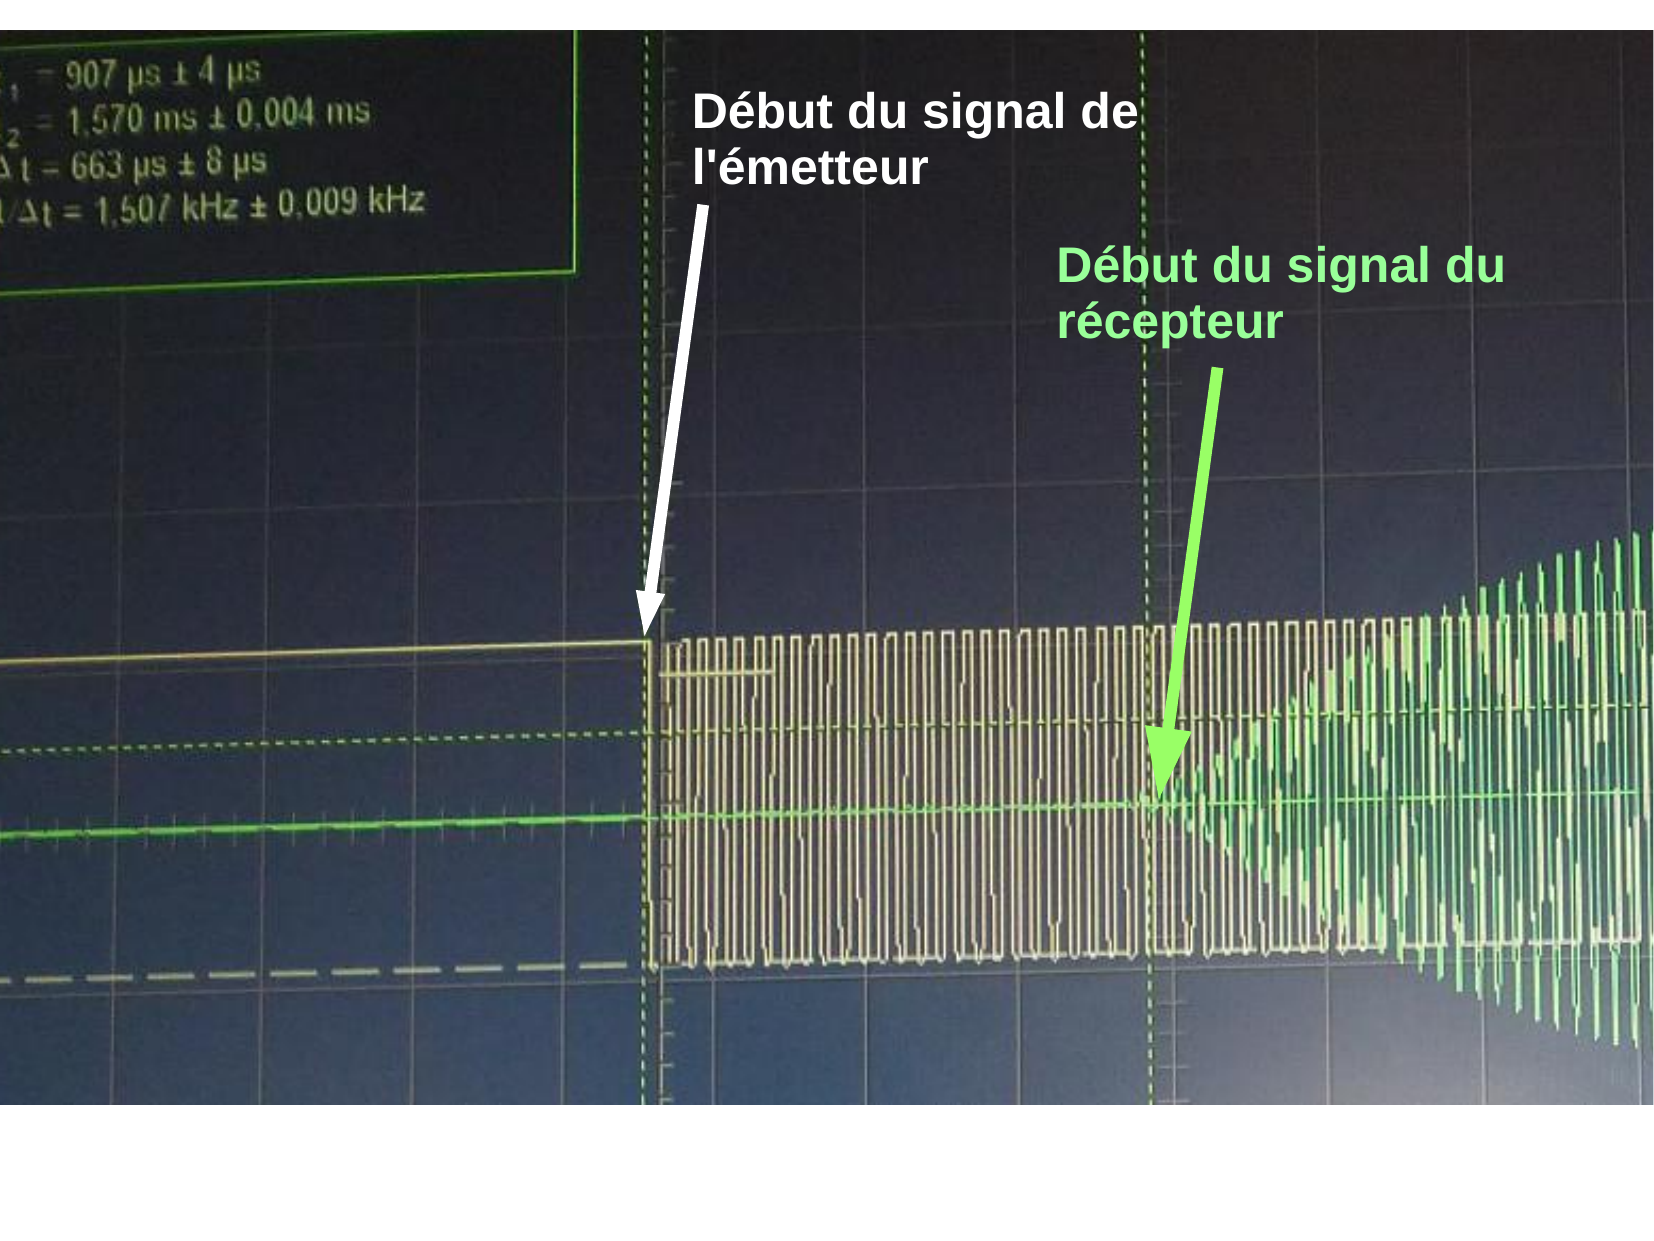

Début du signal de l'émetteur
Début du signal du récepteur